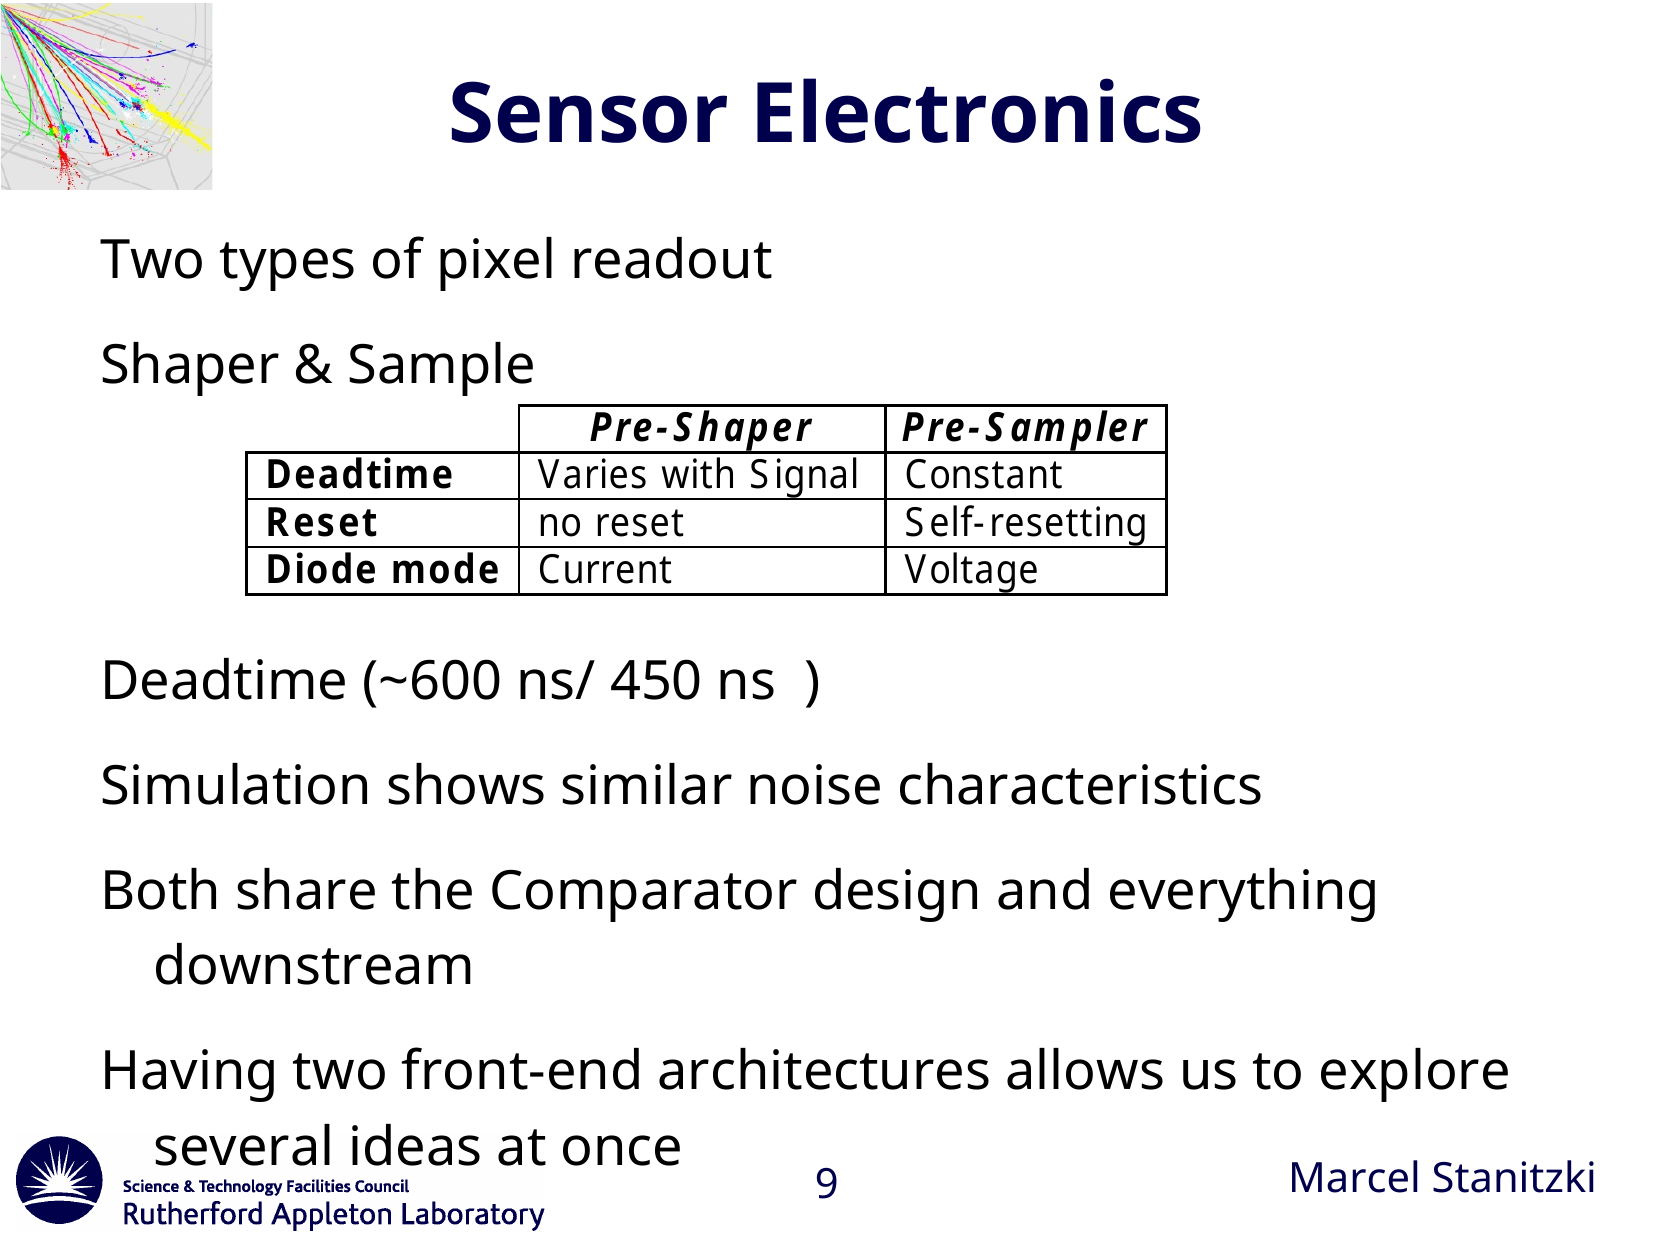

# Sensor Electronics
Two types of pixel readout
Shaper & Sample
Deadtime (~600 ns/ 450 ns )
Simulation shows similar noise characteristics
Both share the Comparator design and everything downstream
Having two front-end architectures allows us to explore several ideas at once